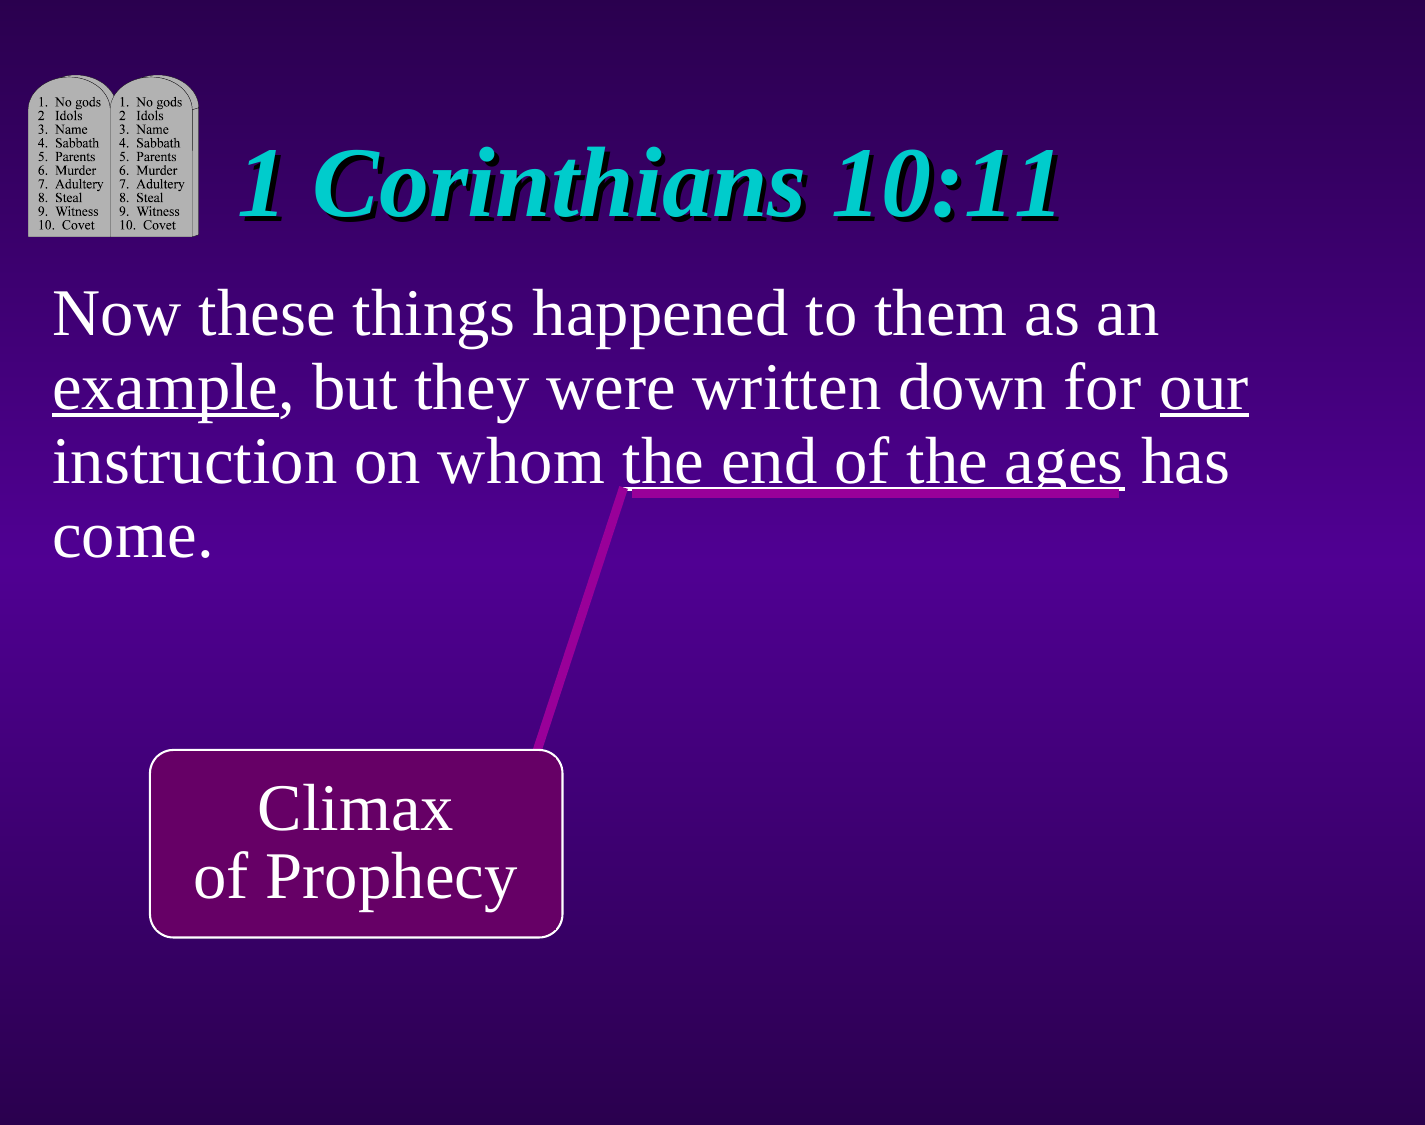

# 1 Corinthians 10:11
Now these things happened to them as an example, but they were written down for our instruction on whom the end of the ages has come.
Climax
of Prophecy